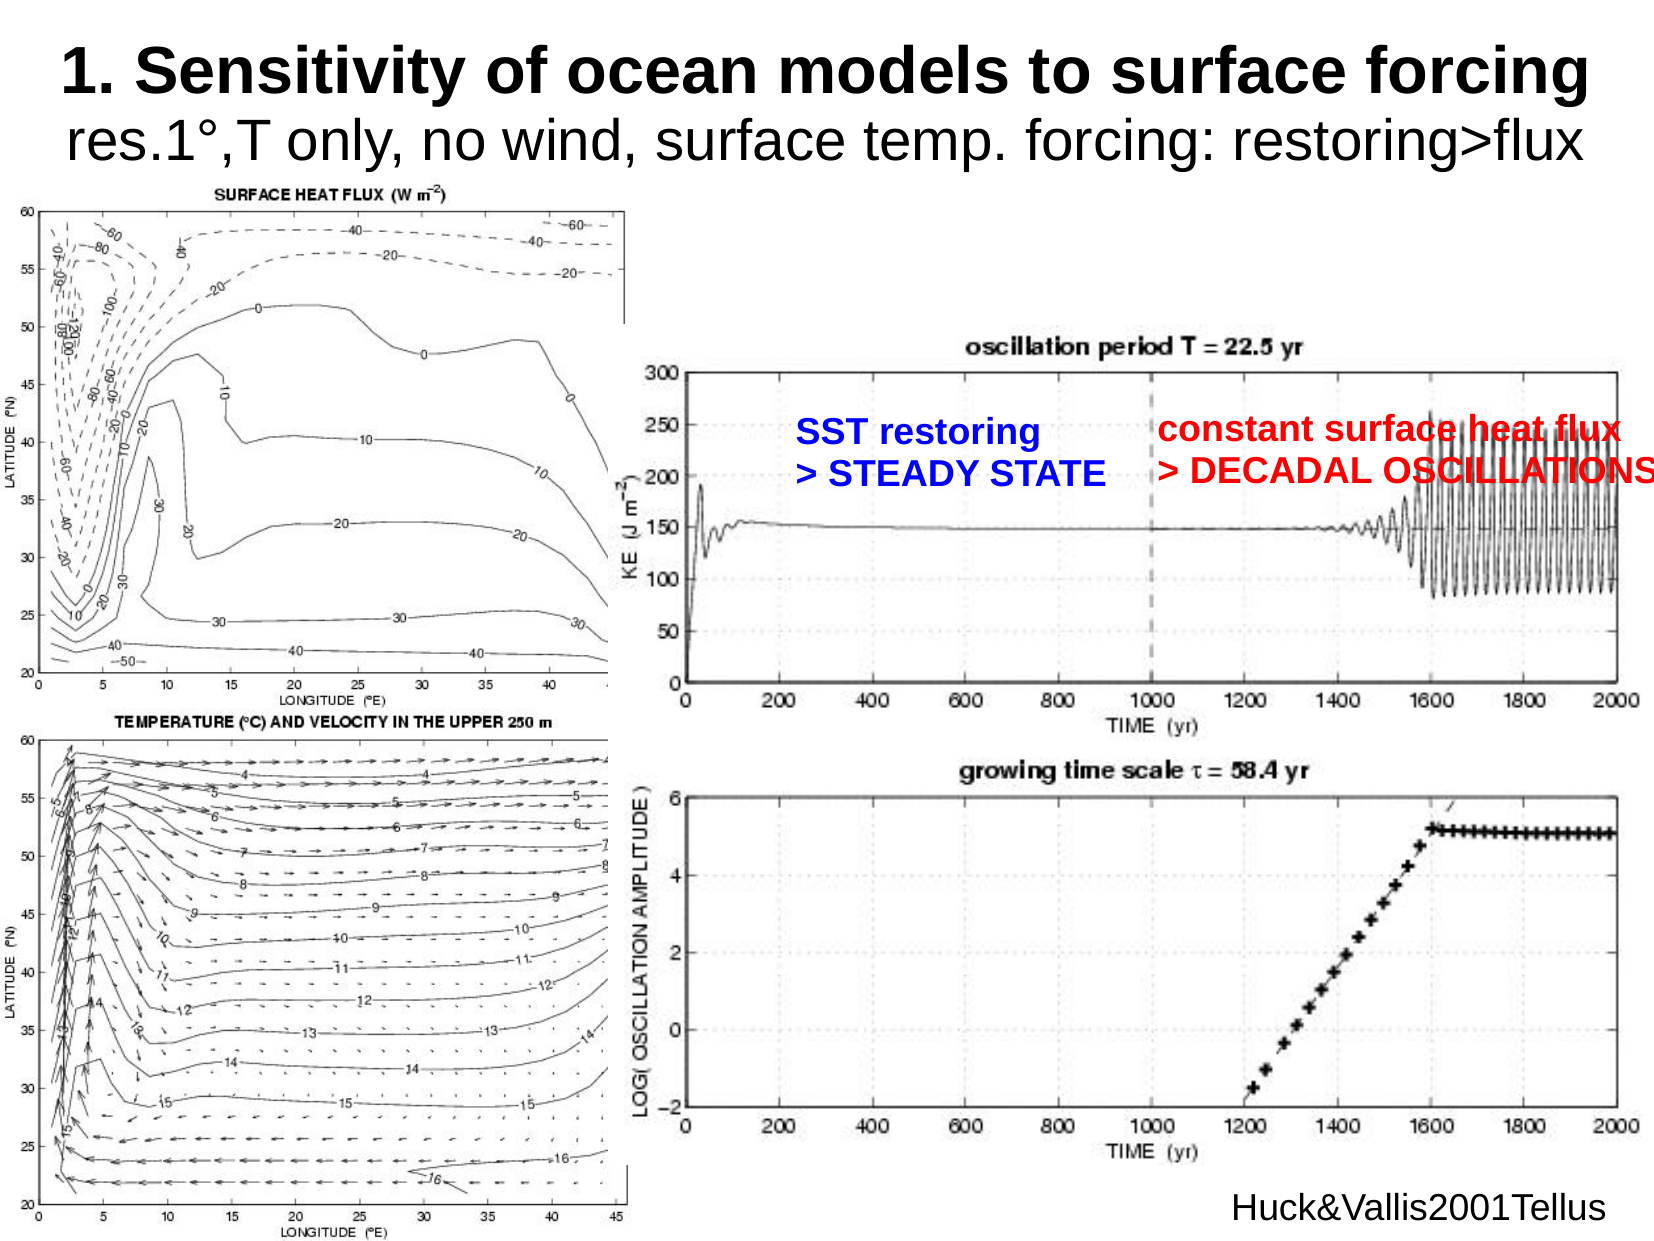

# 1. Sensitivity of ocean models to surface forcing res.1°,T only, no wind, surface temp. forcing: restoring>flux
SST restoring
> STEADY STATE
constant surface heat flux
> DECADAL OSCILLATIONS
Huck&Vallis2001Tellus